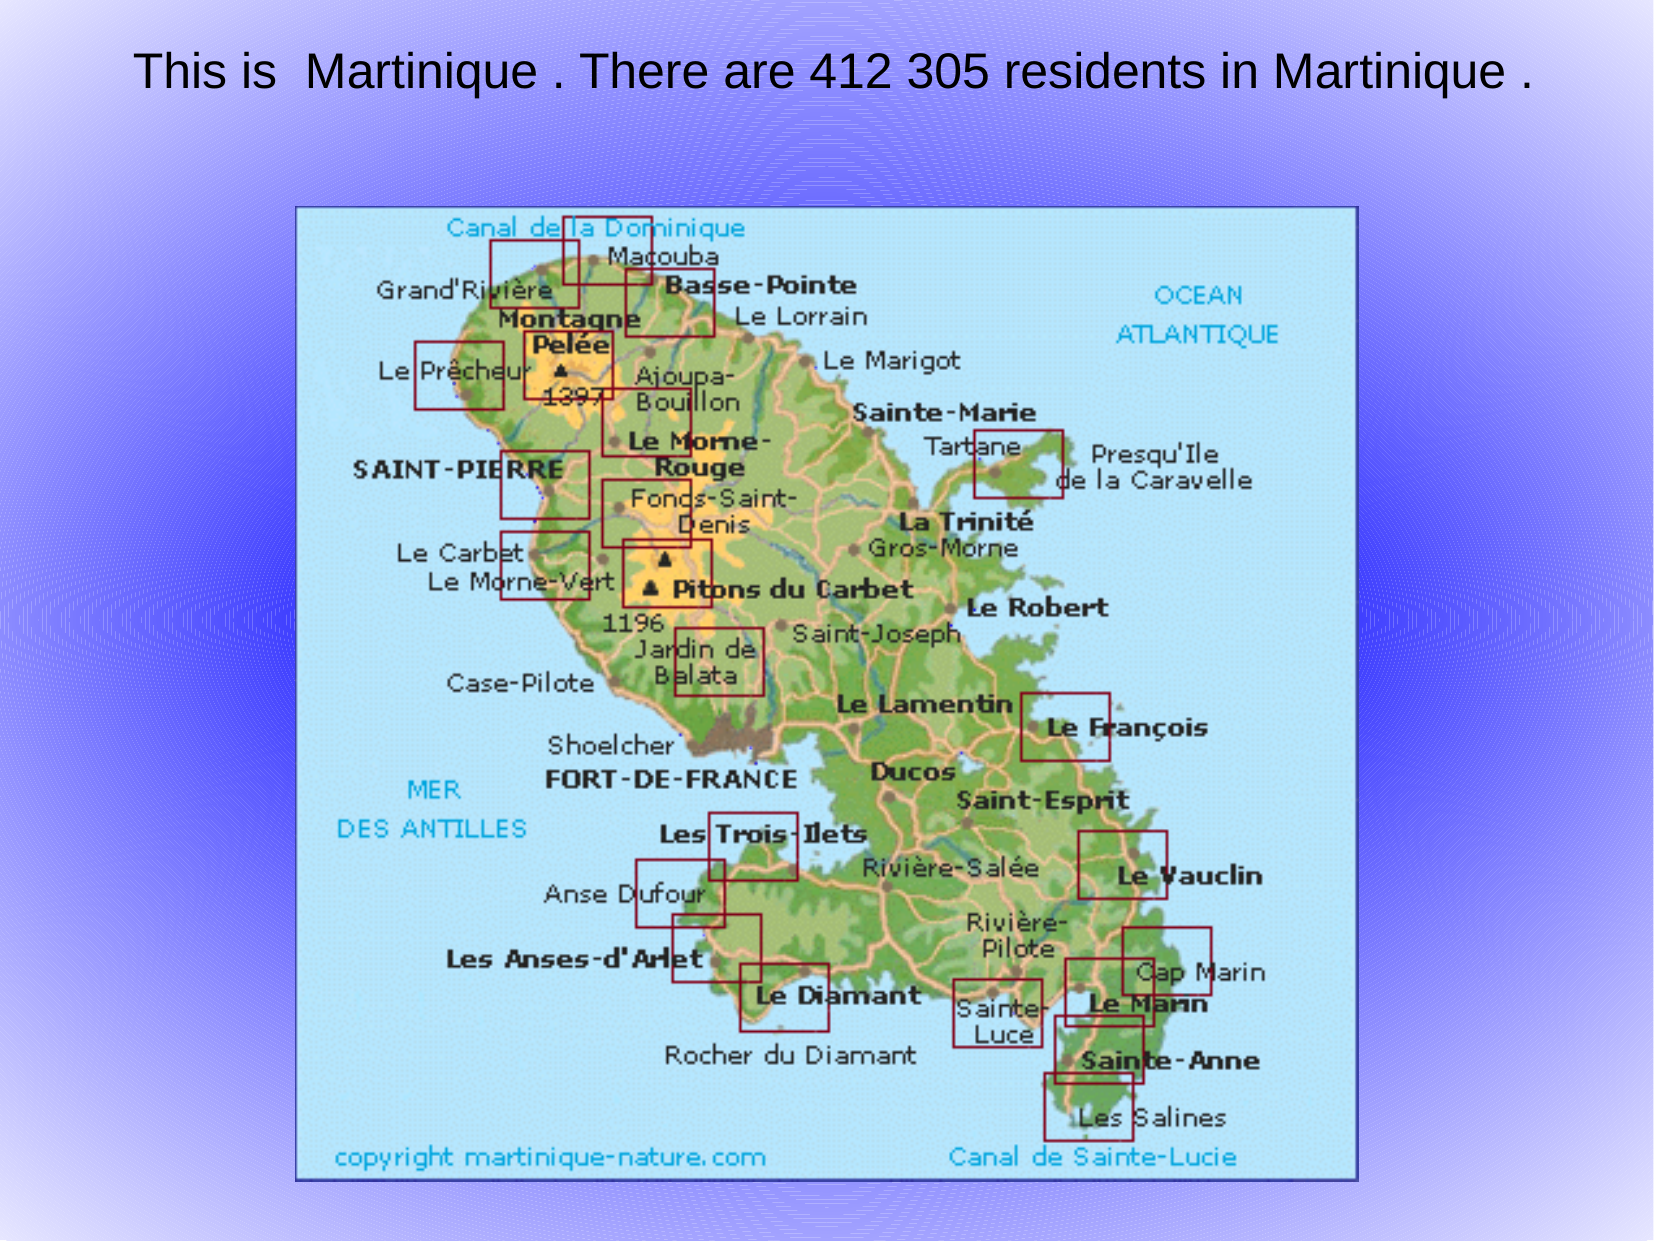

This is Martinique . There are 412 305 residents in Martinique .